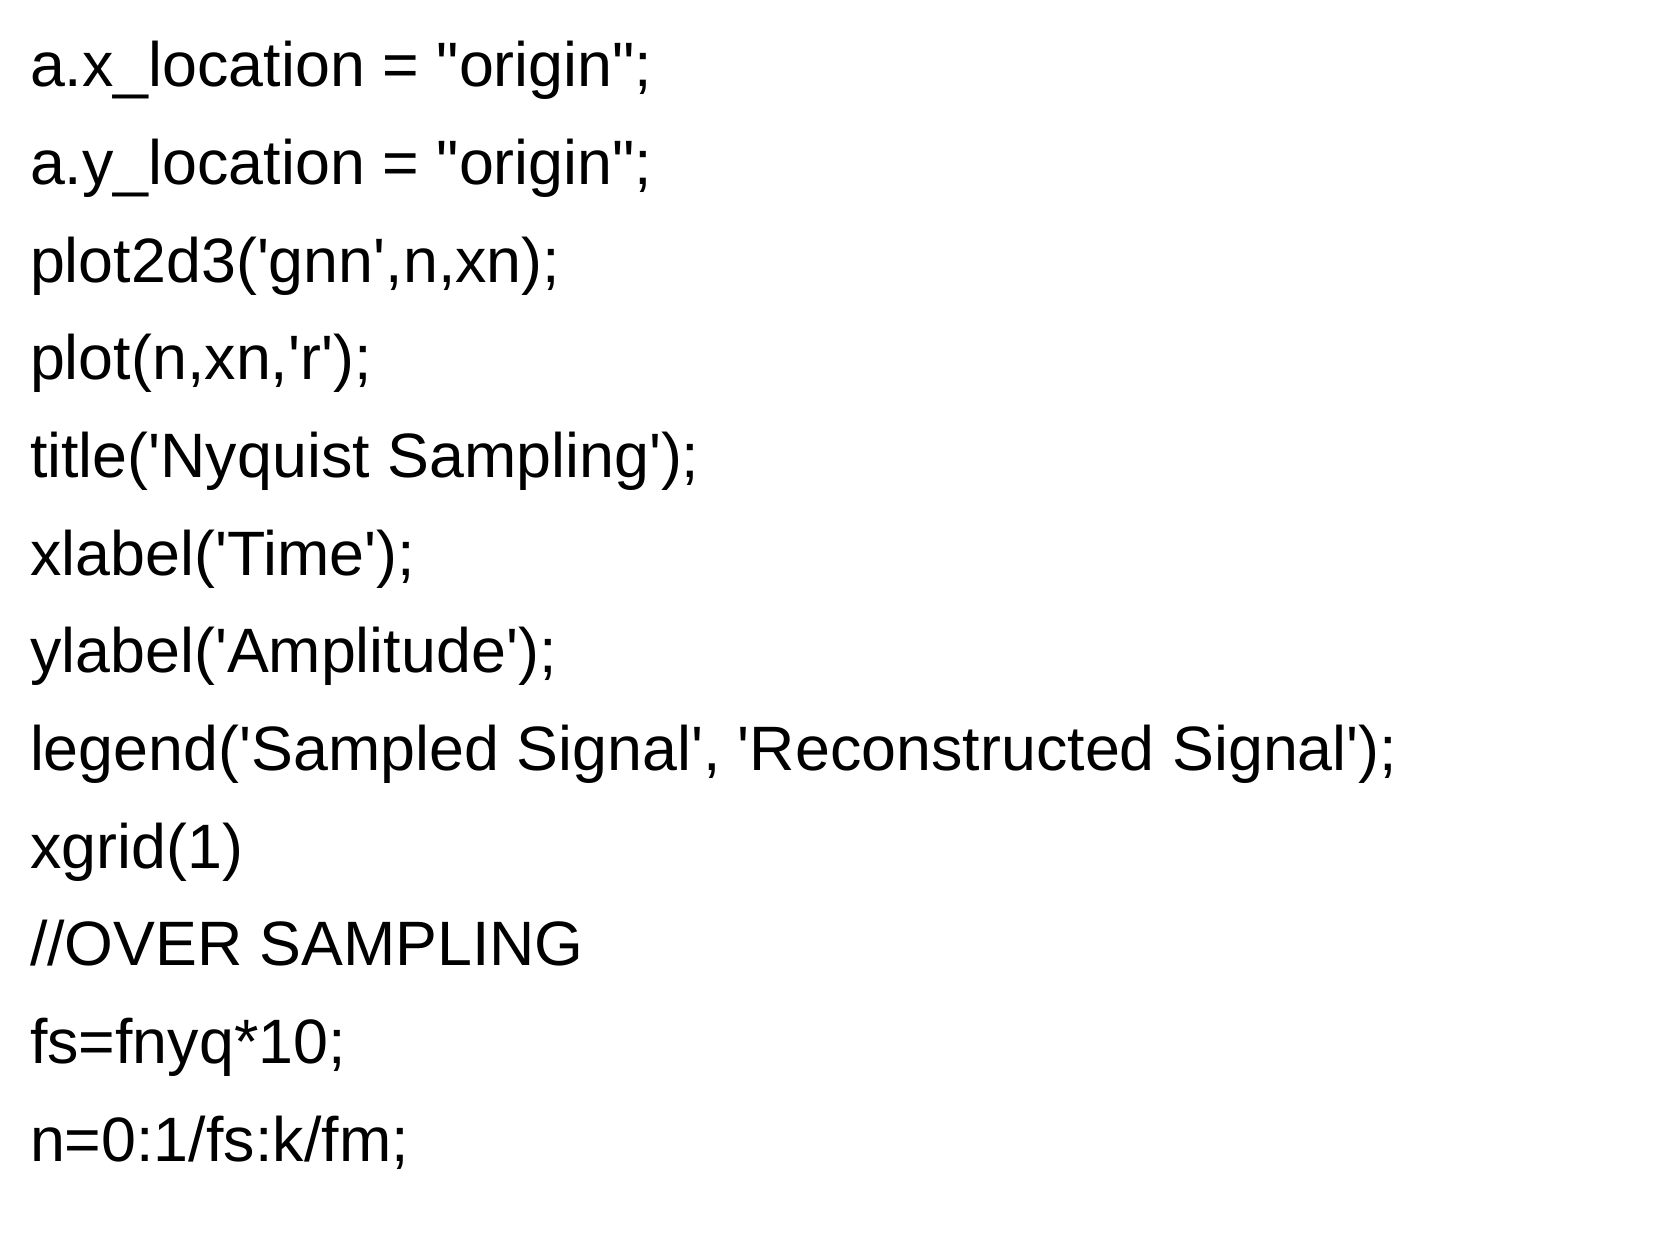

# a.x_location = "origin";
a.y_location = "origin";
plot2d3('gnn',n,xn);
plot(n,xn,'r');
title('Nyquist Sampling');
xlabel('Time');
ylabel('Amplitude');
legend('Sampled Signal', 'Reconstructed Signal');
xgrid(1)
//OVER SAMPLING
fs=fnyq*10;
n=0:1/fs:k/fm;